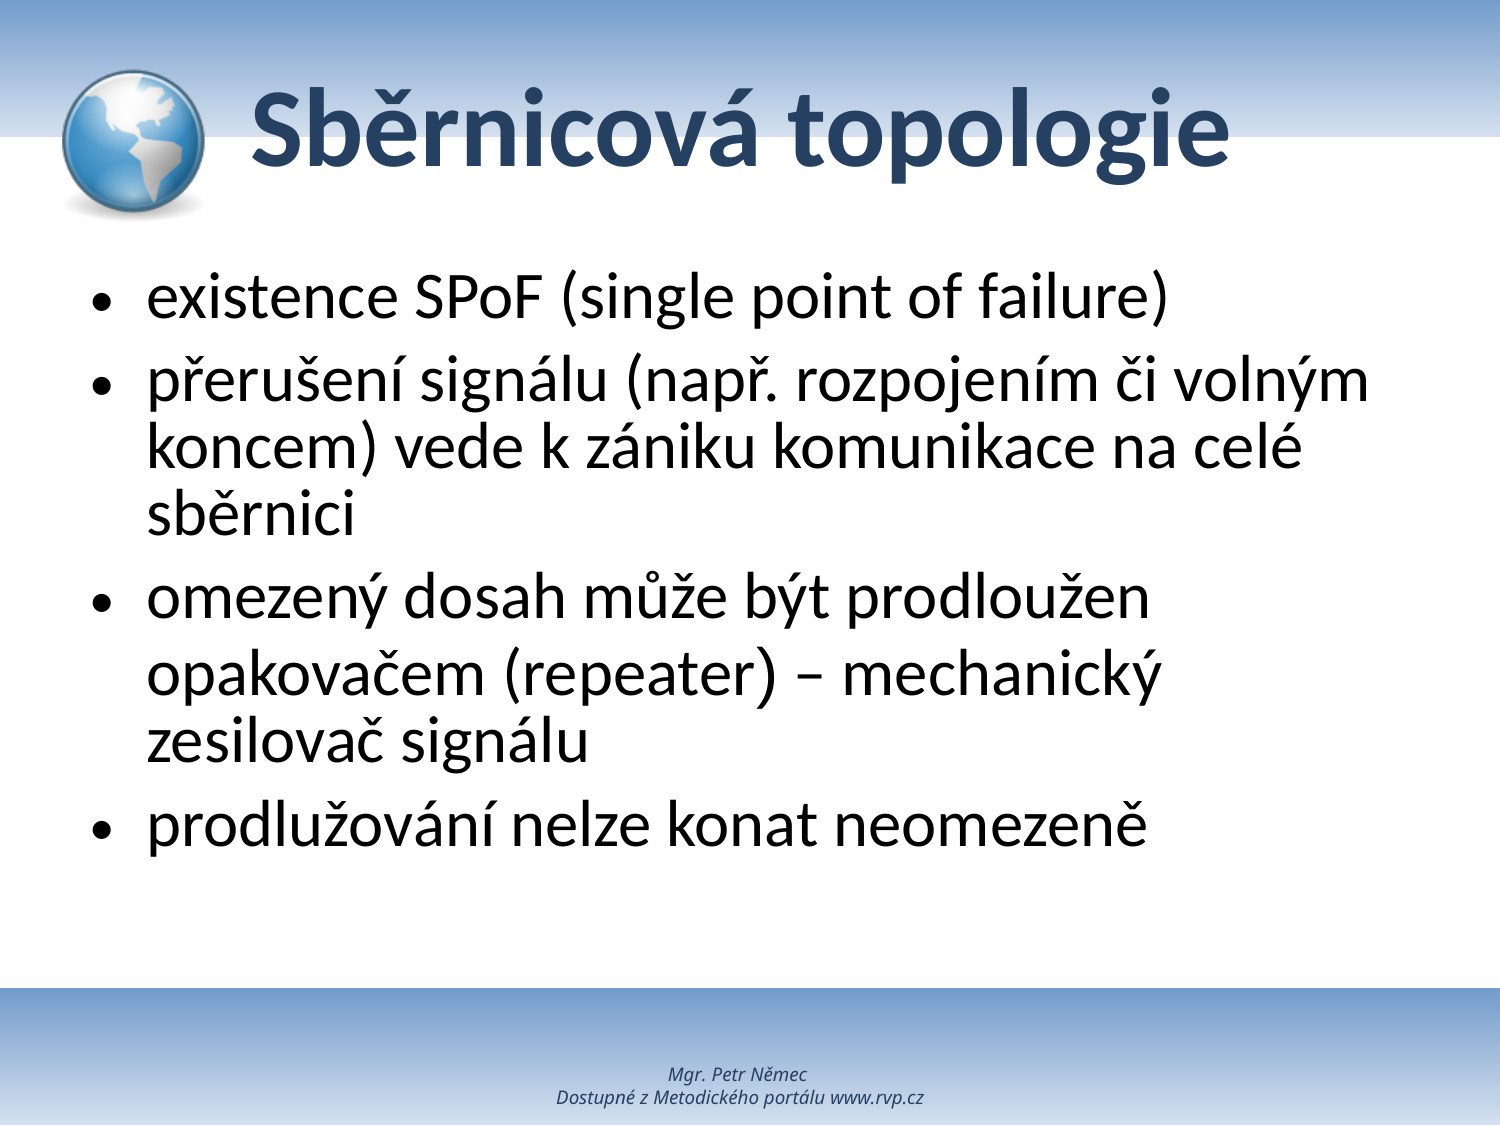

# Sběrnicová topologie
existence SPoF (single point of failure)
přerušení signálu (např. rozpojením či volným koncem) vede k zániku komunikace na celé sběrnici
omezený dosah může být prodloužen opakovačem (repeater) – mechanický zesilovač signálu
prodlužování nelze konat neomezeně